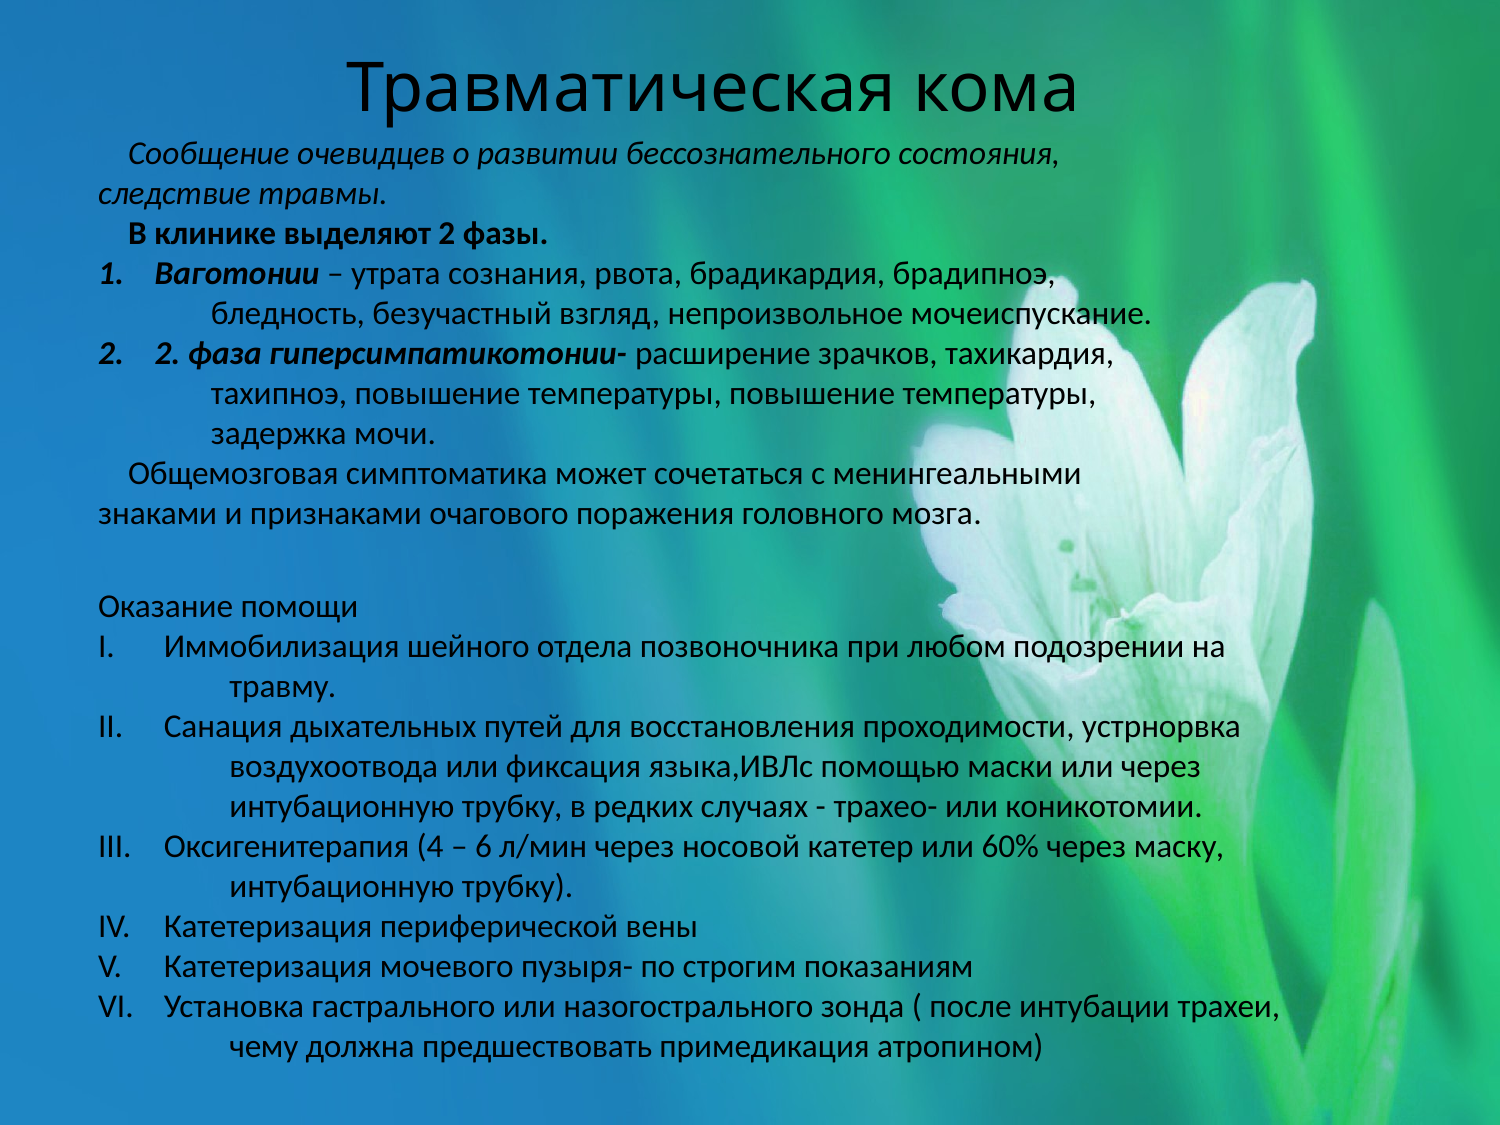

# Травматическая кома
 Сообщение очевидцев о развитии бессознательного состояния, следствие травмы.
 В клинике выделяют 2 фазы.
Ваготонии – утрата сознания, рвота, брадикардия, брадипноэ, бледность, безучастный взгляд, непроизвольное мочеиспускание.
2. фаза гиперсимпатикотонии- расширение зрачков, тахикардия, тахипноэ, повышение температуры, повышение температуры, задержка мочи.
 Общемозговая симптоматика может сочетаться с менингеальными знаками и признаками очагового поражения головного мозга.
Оказание помощи
Иммобилизация шейного отдела позвоночника при любом подозрении на травму.
Санация дыхательных путей для восстановления проходимости, устрнорвка воздухоотвода или фиксация языка,ИВЛс помощью маски или через интубационную трубку, в редких случаях - трахео- или коникотомии.
Оксигенитерапия (4 – 6 л/мин через носовой катетер или 60% через маску, интубационную трубку).
Катетеризация периферической вены
Катетеризация мочевого пузыря- по строгим показаниям
Установка гастрального или назогострального зонда ( после интубации трахеи, чему должна предшествовать примедикация атропином)